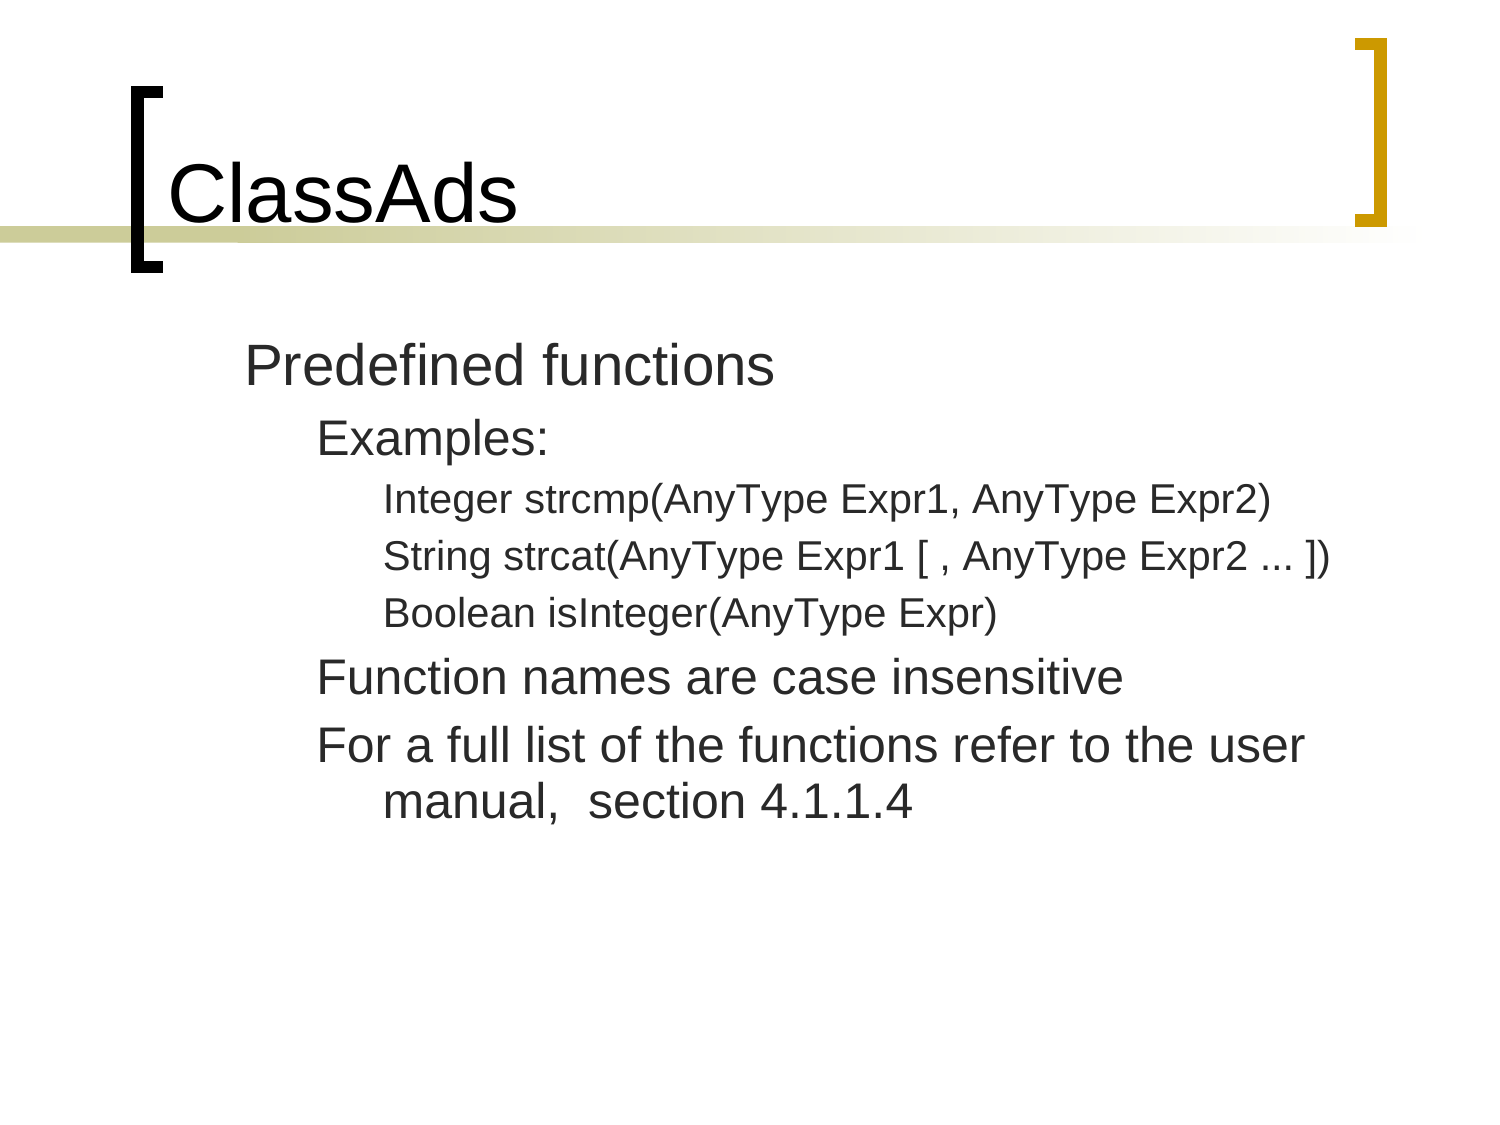

# ClassAds
Predefined functions
Examples:
Integer strcmp(AnyType Expr1, AnyType Expr2)
String strcat(AnyType Expr1 [ , AnyType Expr2 ... ])
Boolean isInteger(AnyType Expr)
Function names are case insensitive
For a full list of the functions refer to the user manual, section 4.1.1.4